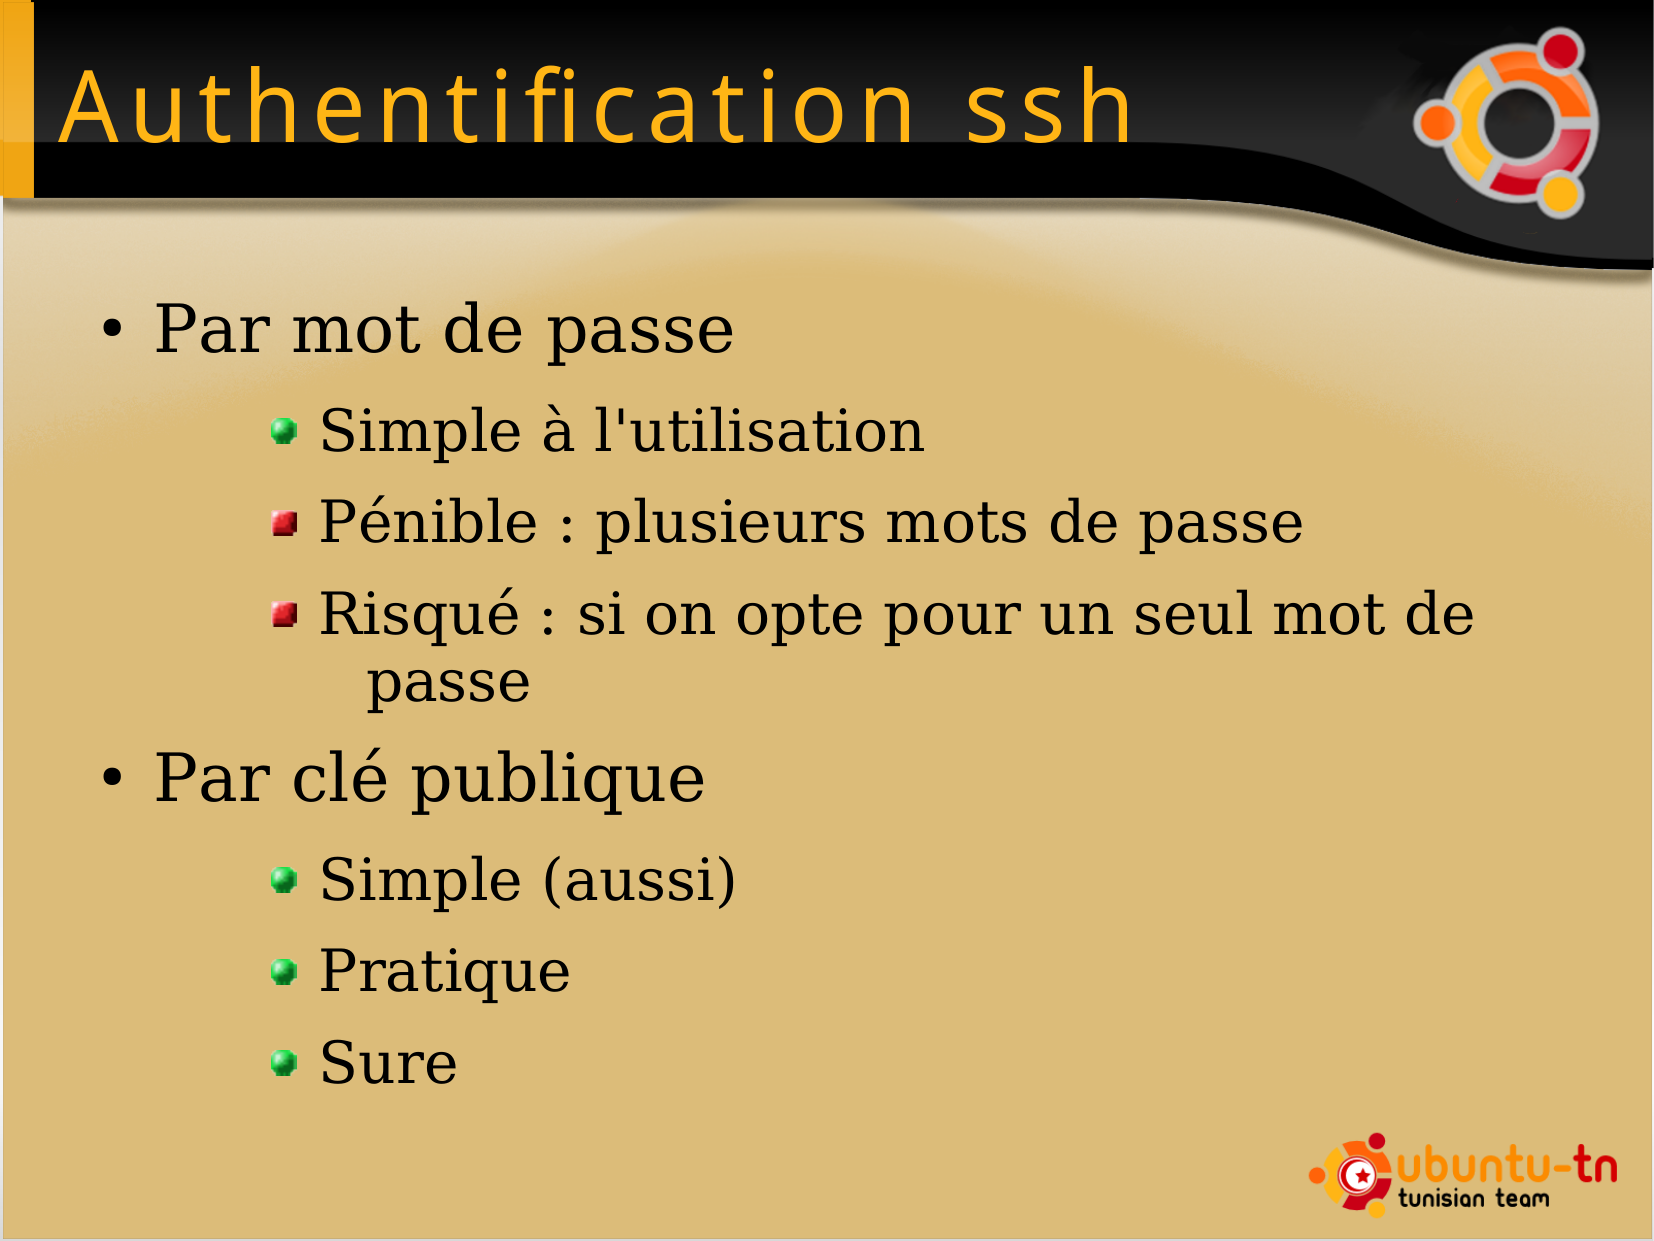

# Authentification ssh
Par mot de passe
Simple à l'utilisation
Pénible : plusieurs mots de passe
Risqué : si on opte pour un seul mot de passe
Par clé publique
Simple (aussi)
Pratique
Sure